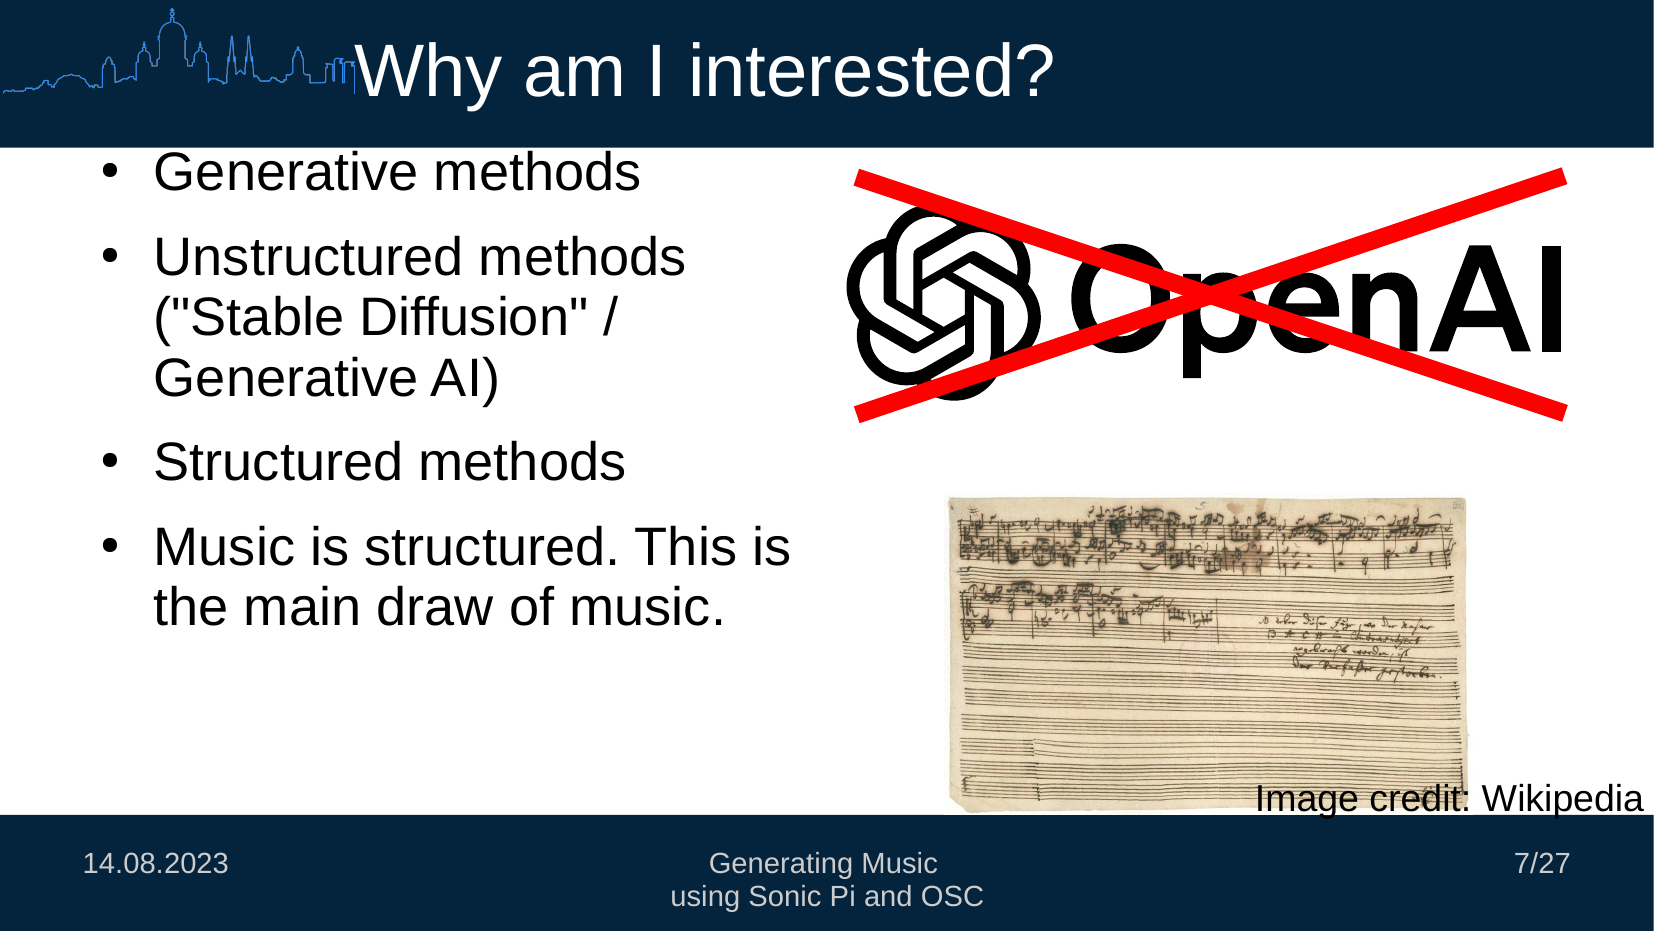

# Why am I interested?
Generative methods
Unstructured methods ("Stable Diffusion" / Generative AI)
Structured methods
Music is structured. This is the main draw of music.
Image credit: Wikipedia
08. März 2019
7